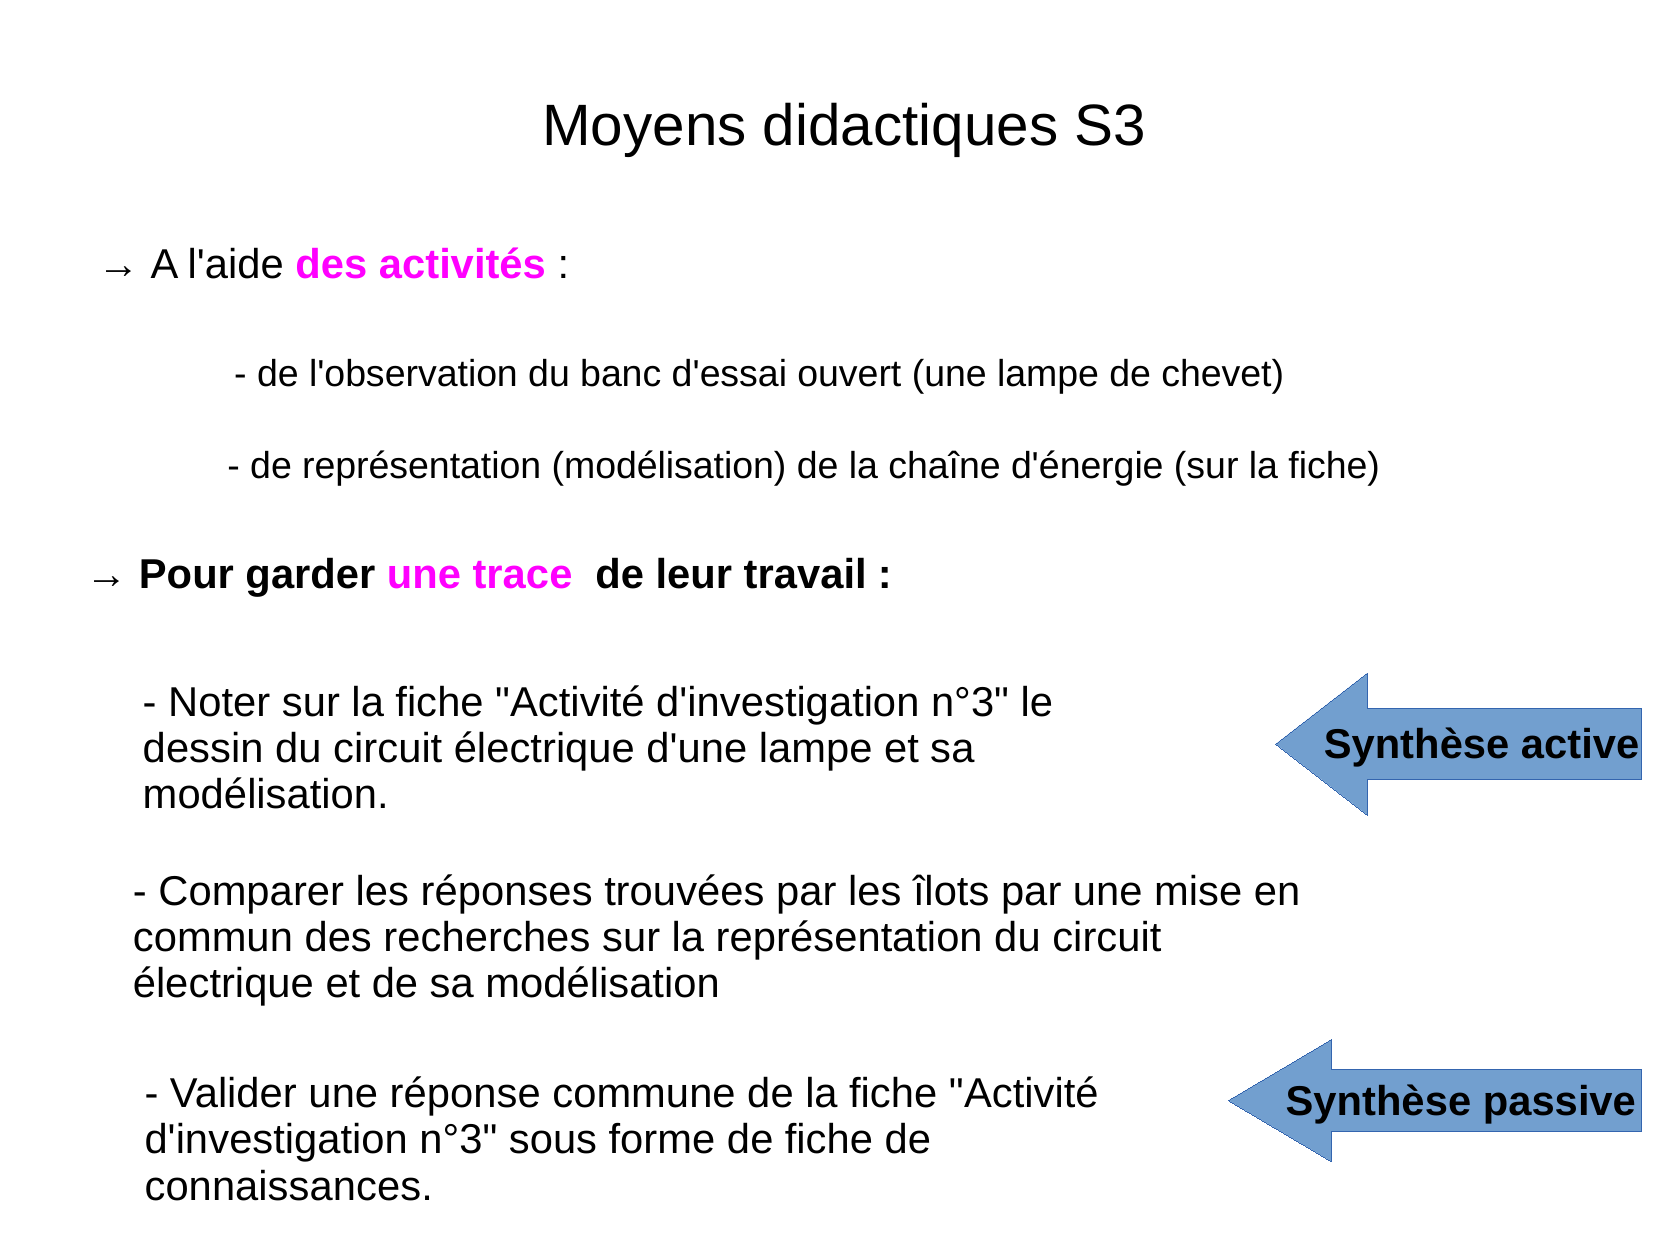

# Moyens didactiques S3
→ A l'aide des activités :
- de l'observation du banc d'essai ouvert (une lampe de chevet)
- de représentation (modélisation) de la chaîne d'énergie (sur la fiche)
→ Pour garder une trace de leur travail :
- Noter sur la fiche "Activité d'investigation n°3" le dessin du circuit électrique d'une lampe et sa modélisation.
Synthèse active
- Comparer les réponses trouvées par les îlots par une mise en commun des recherches sur la représentation du circuit électrique et de sa modélisation
Synthèse passive
- Valider une réponse commune de la fiche "Activité d'investigation n°3" sous forme de fiche de connaissances.